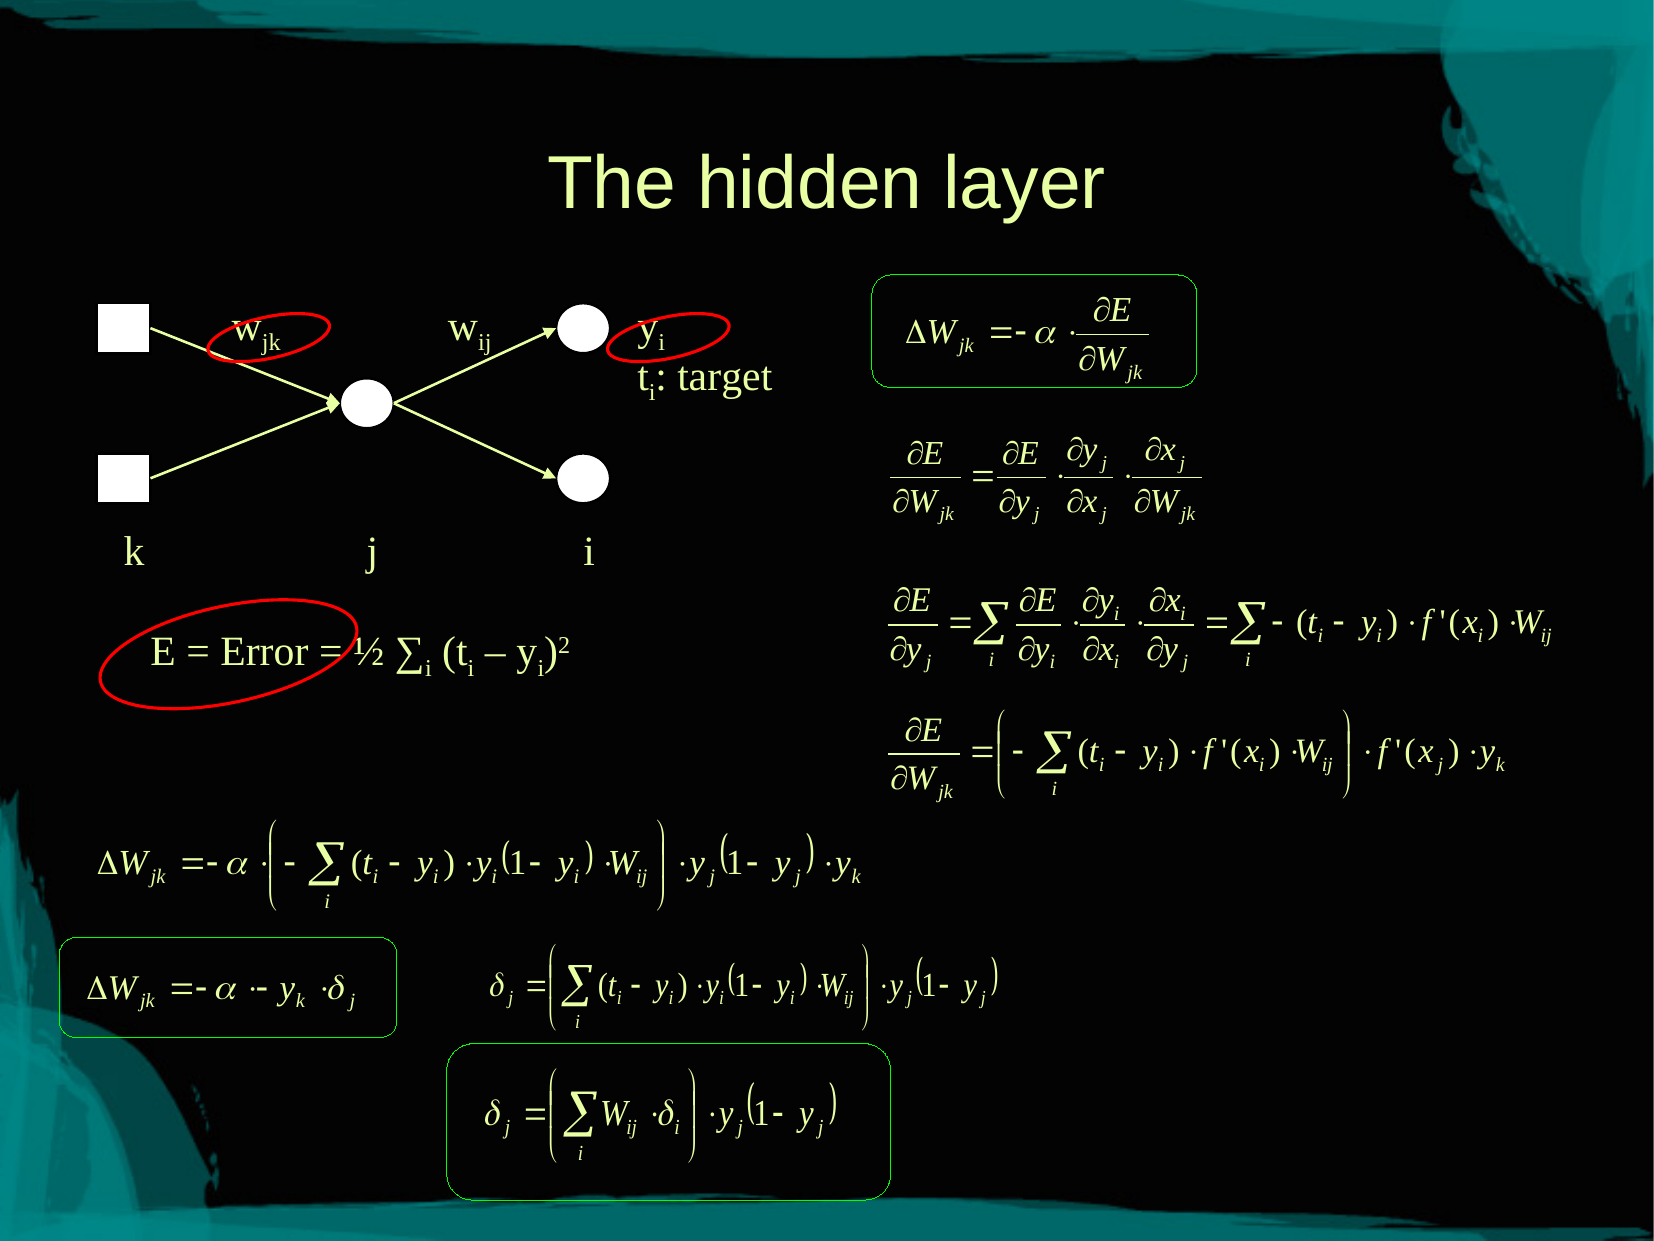

# The hidden layer
wjk
wij
yi
ti: target
k
j
i
E = Error = ½ ∑i (ti – yi)2